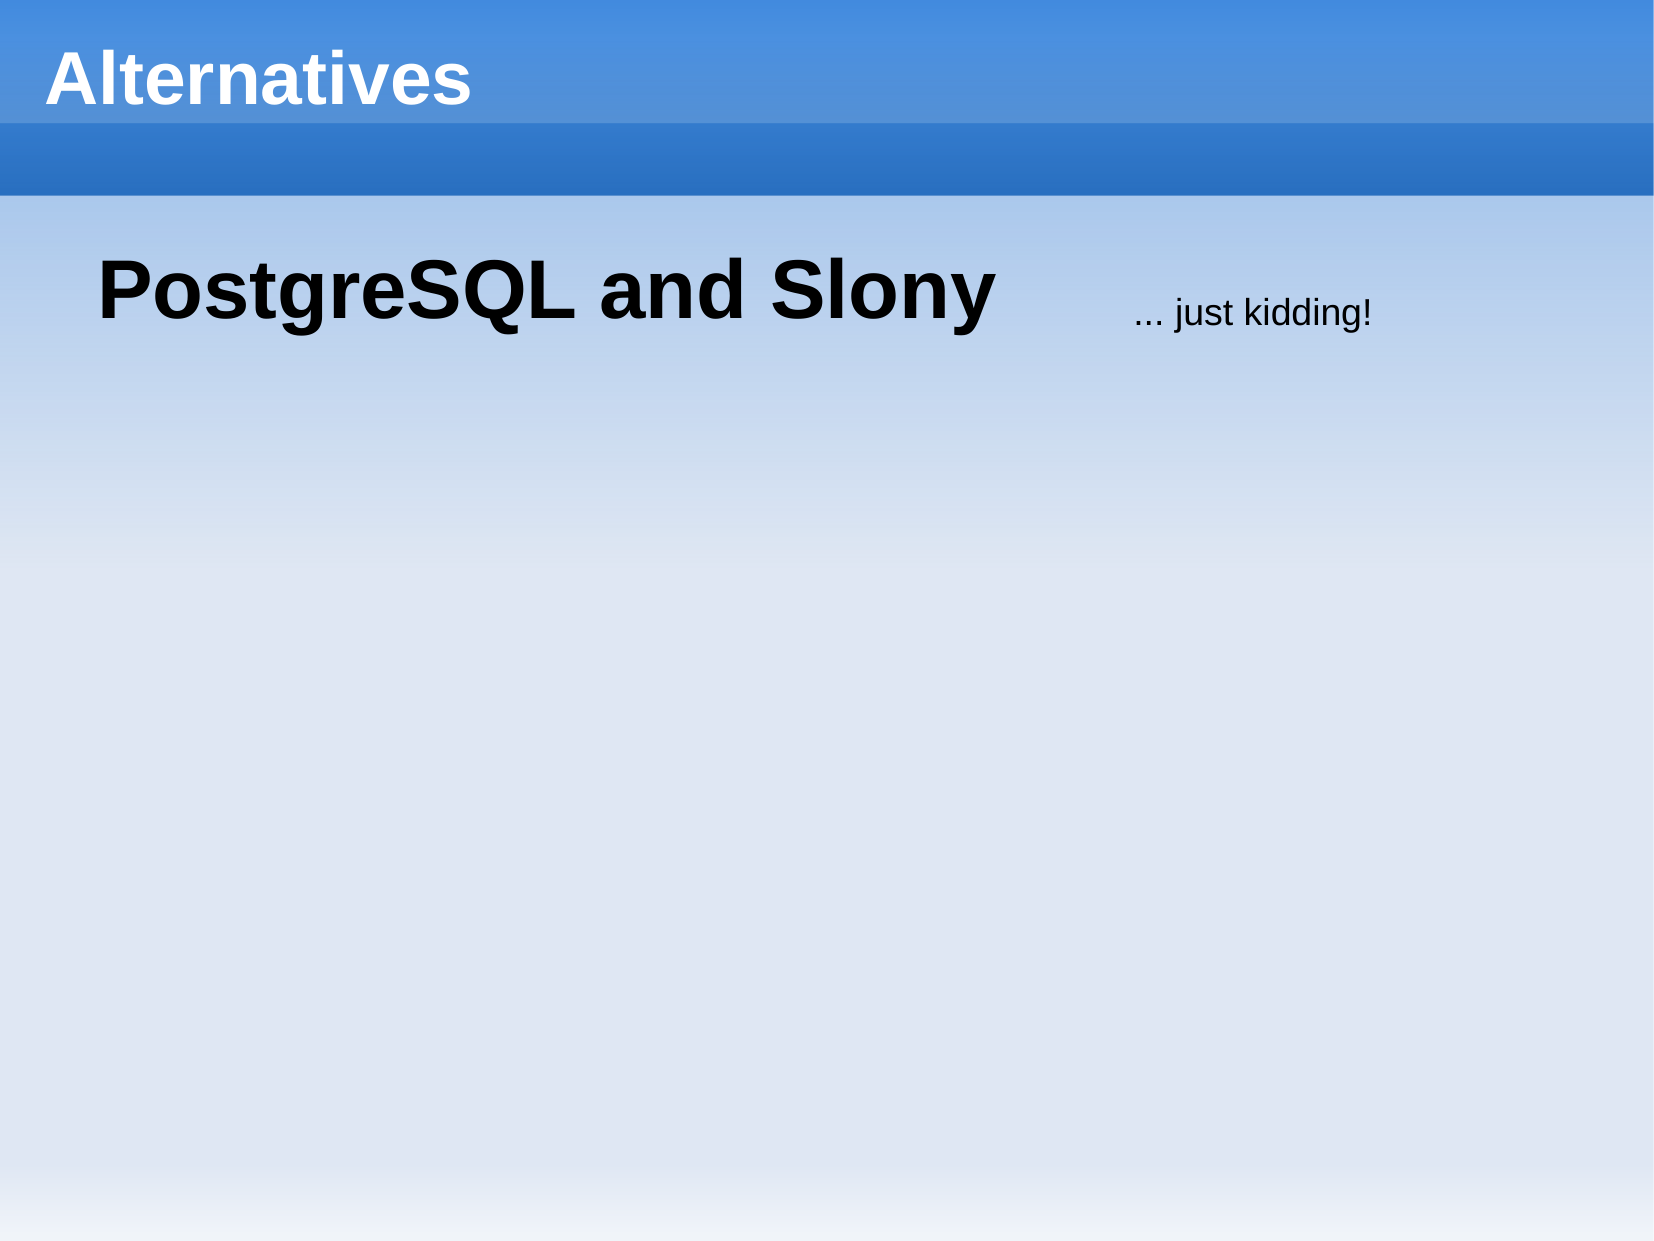

Alternatives
 PostgreSQL and Slony
... just kidding!